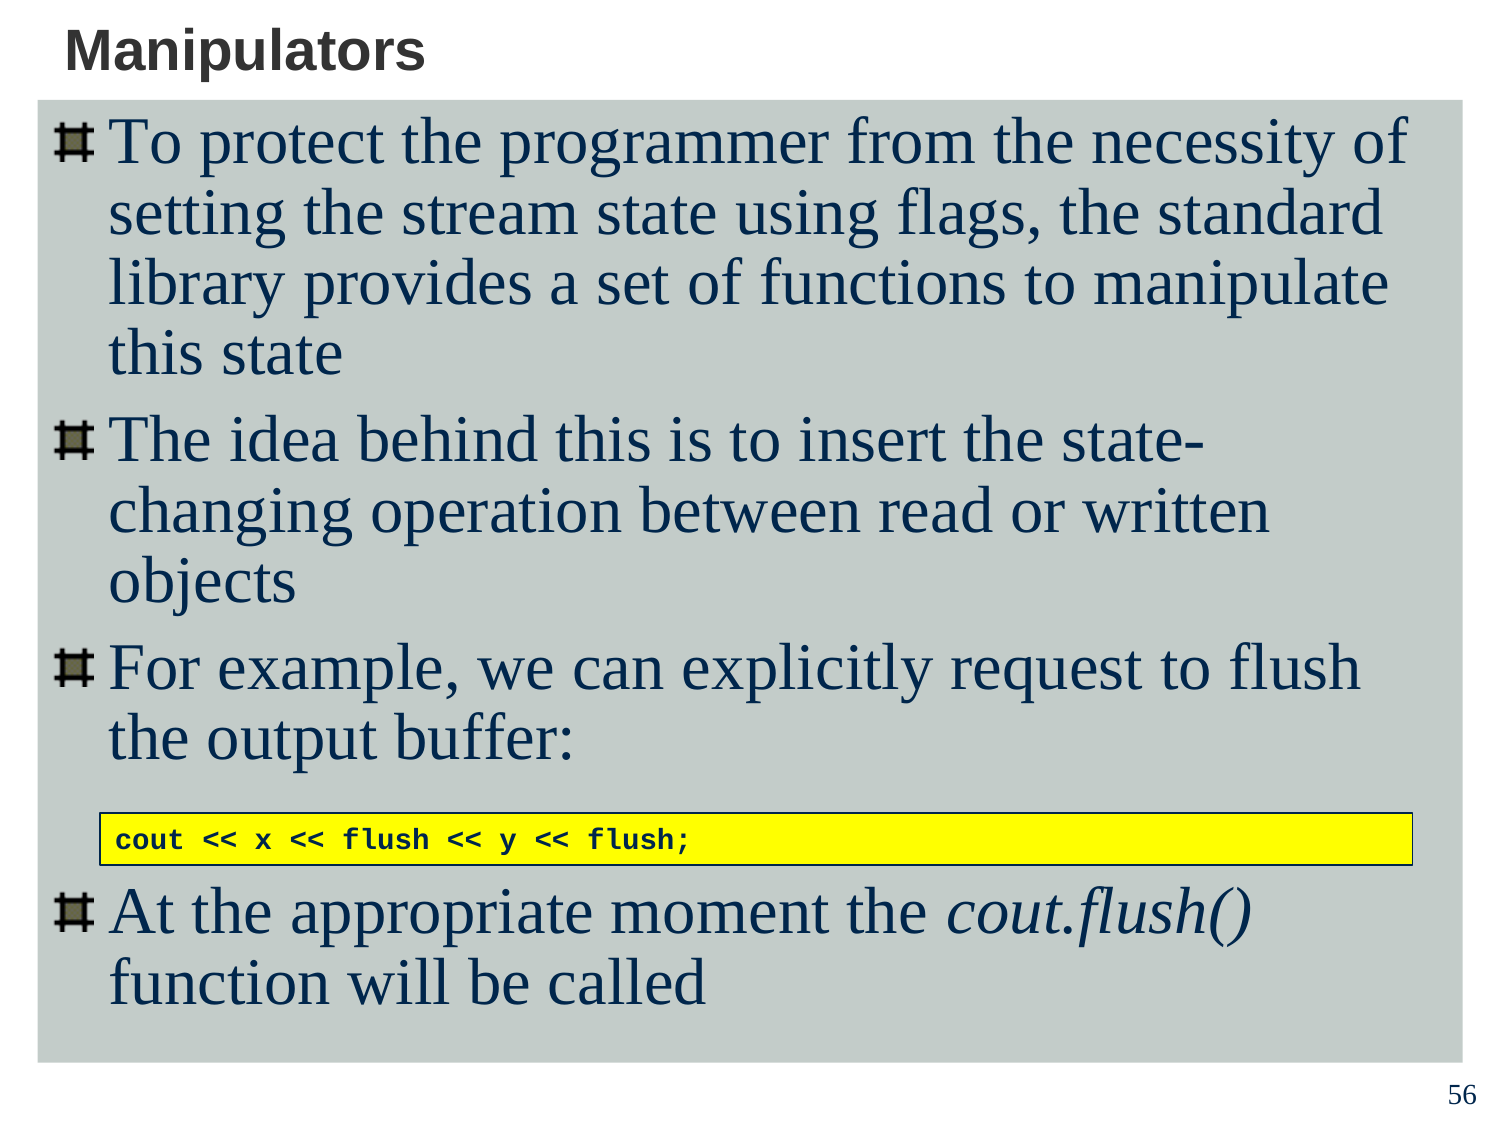

# Manipulators
To protect the programmer from the necessity of setting the stream state using flags, the standard library provides a set of functions to manipulate this state
The idea behind this is to insert the state-changing operation between read or written objects
For example, we can explicitly request to flush the output buffer:
At the appropriate moment the cout.flush() function will be called
cout << x << flush << y << flush;